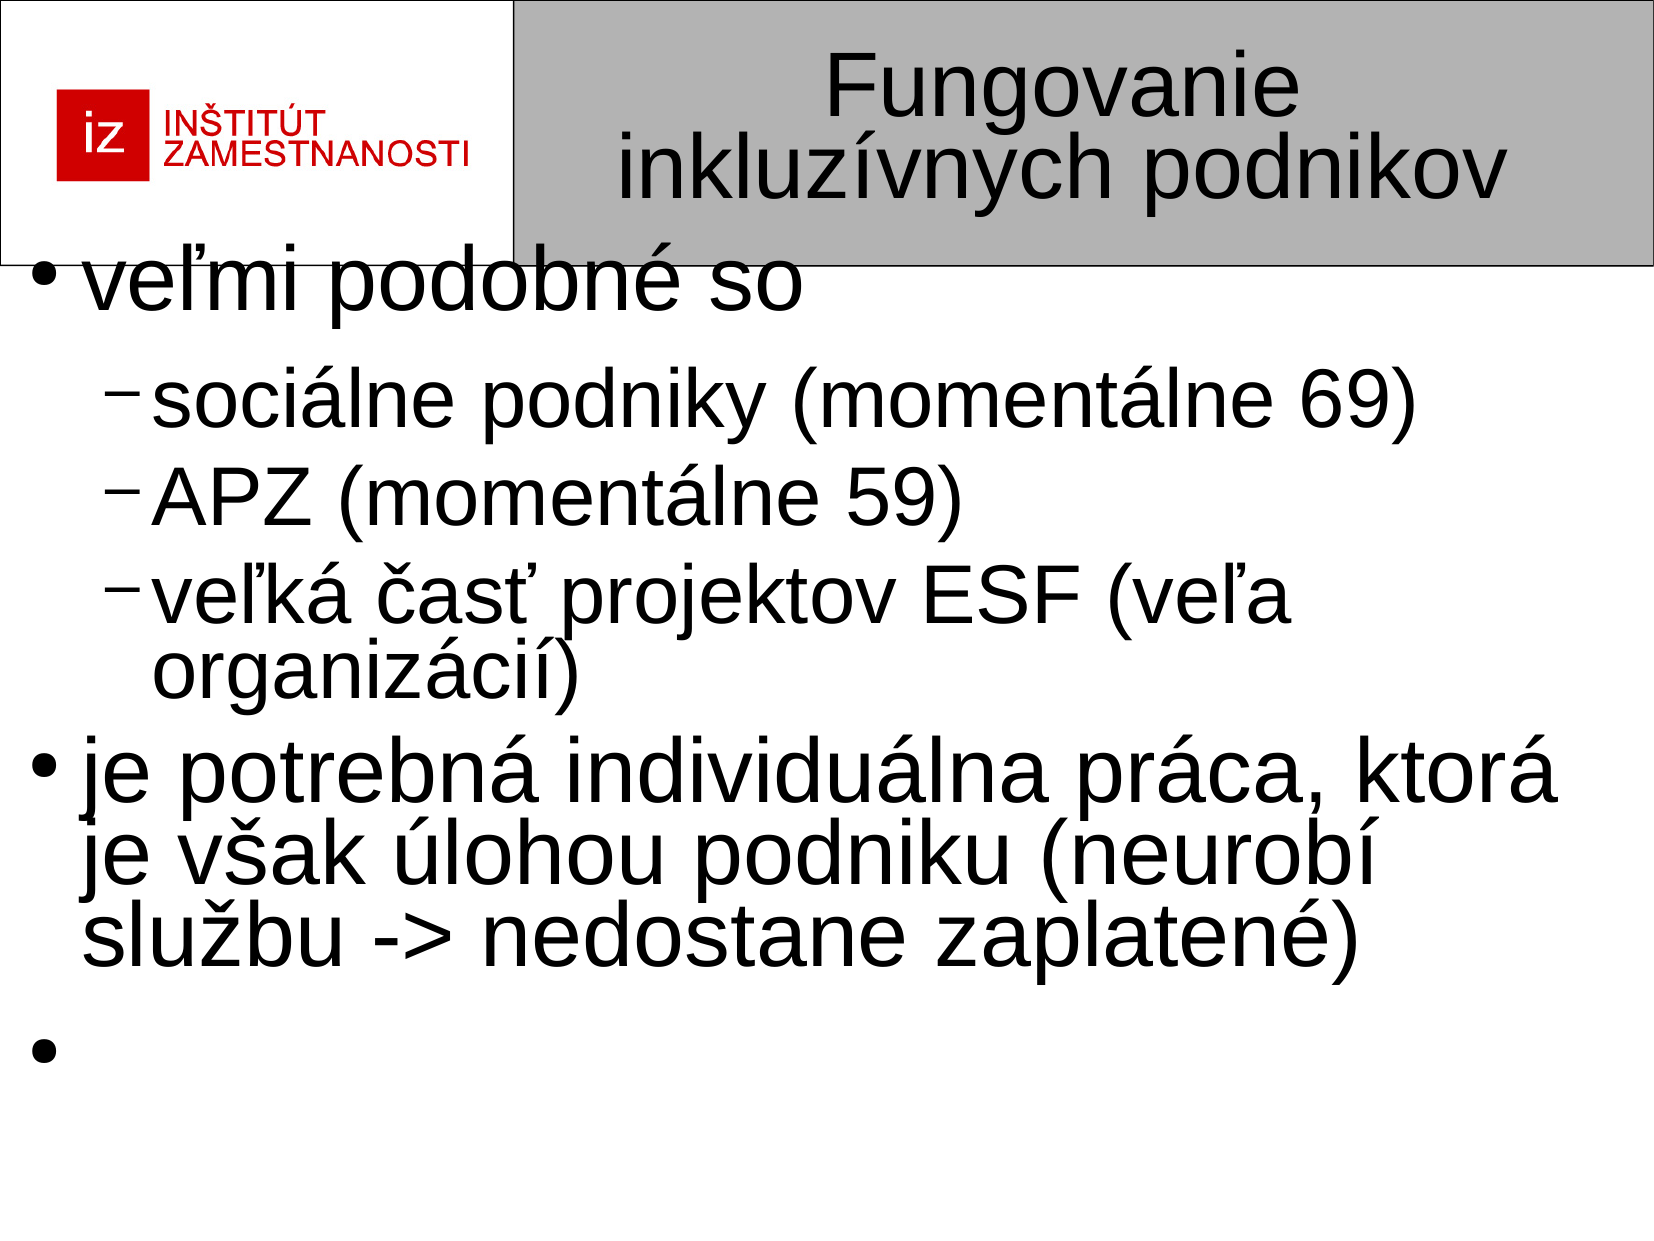

# Fungovanie inkluzívnych podnikov
veľmi podobné so
sociálne podniky (momentálne 69)
APZ (momentálne 59)
veľká časť projektov ESF (veľa organizácií)
je potrebná individuálna práca, ktorá je však úlohou podniku (neurobí službu -> nedostane zaplatené)